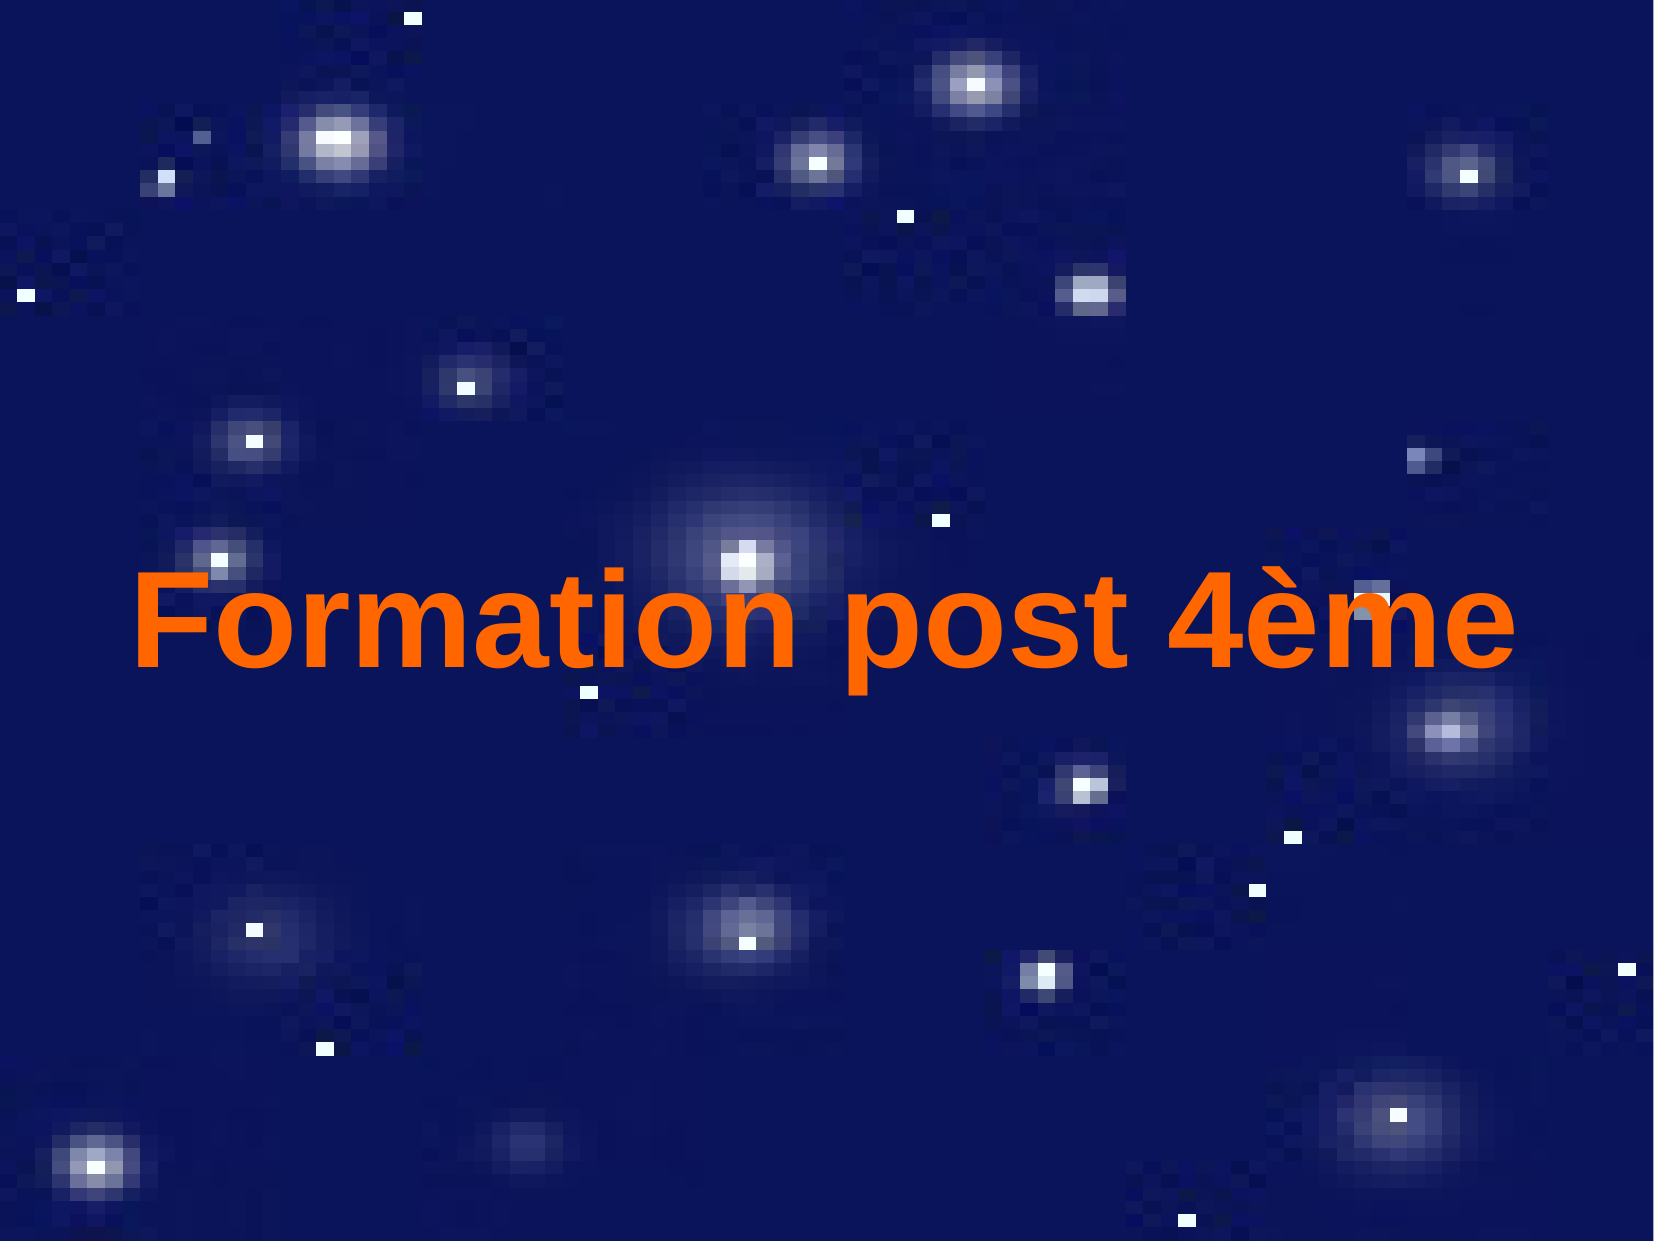

Formation post 4ème
# Formation post 4ème